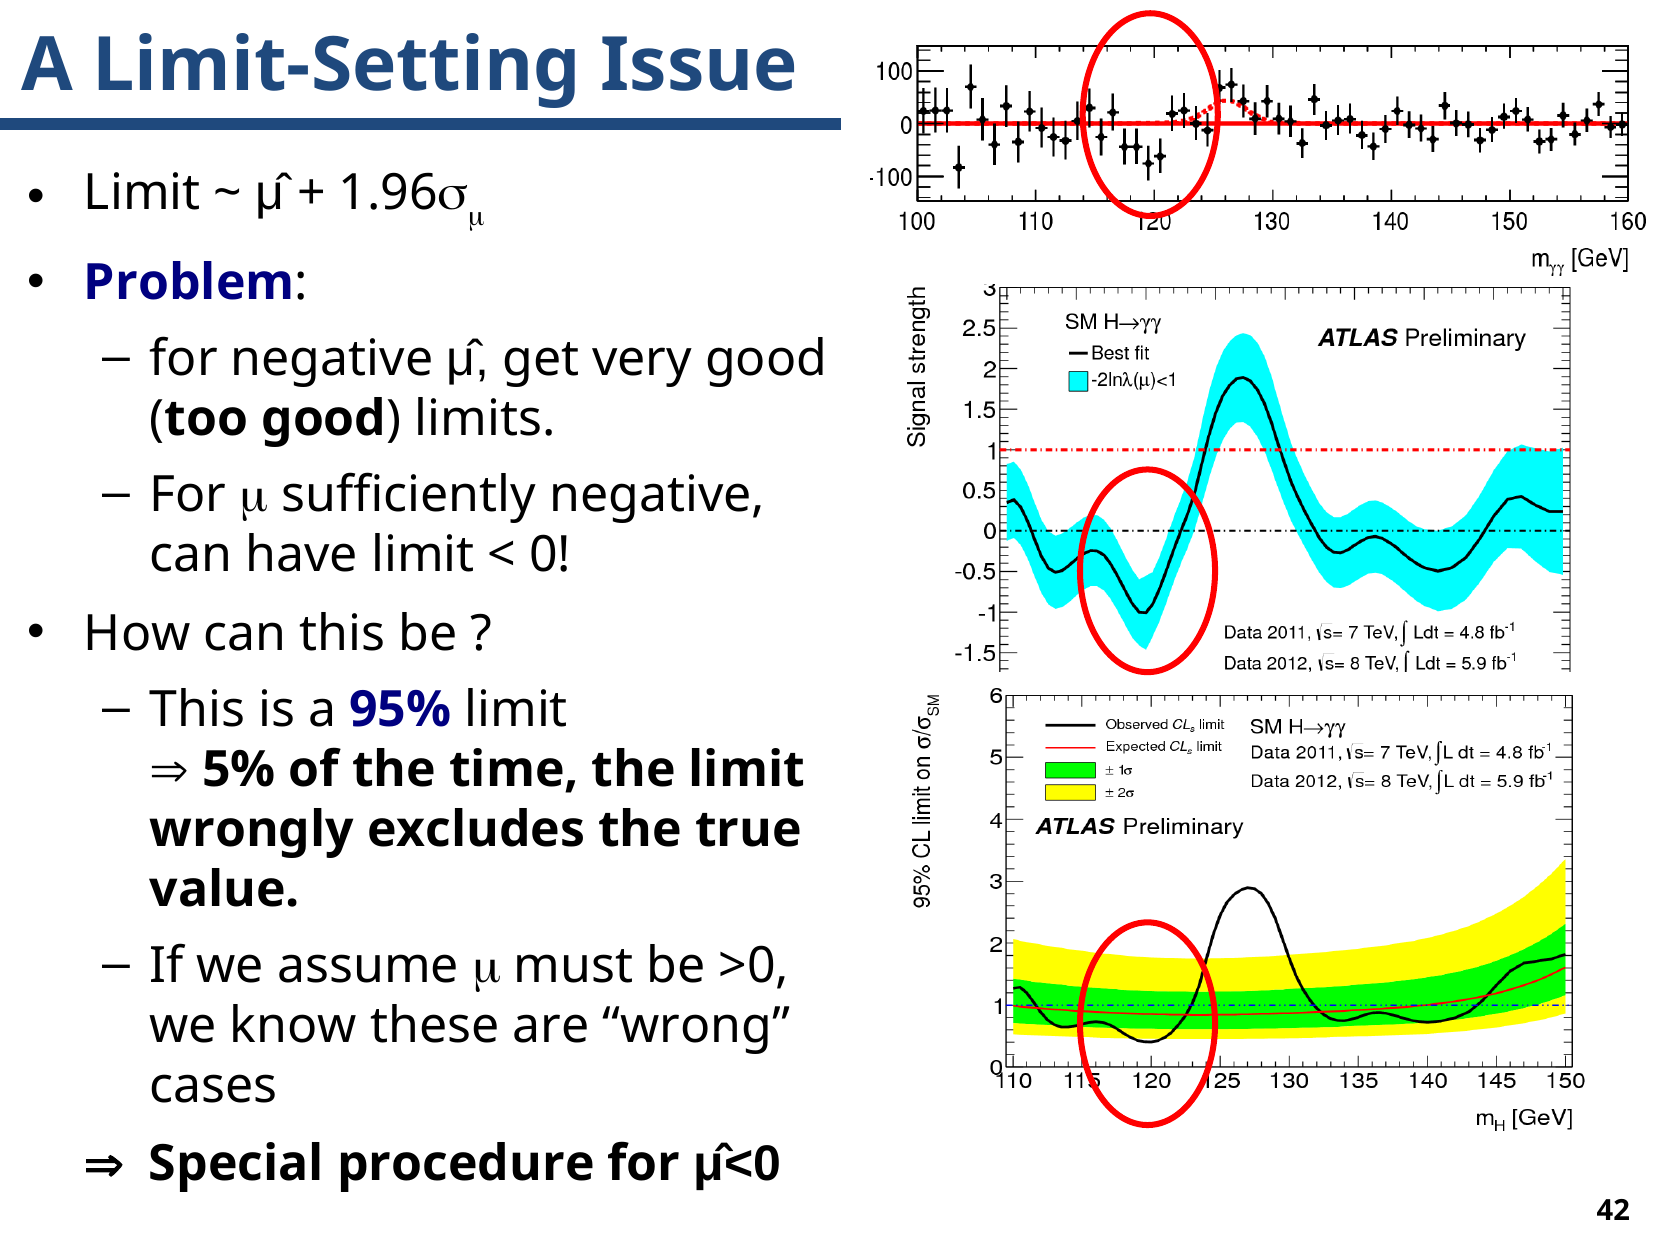

# A Limit-Setting Issue
Limit ~ μ̂ + 1.96sm
Problem:
for negative μ̂, get very good (too good) limits.
For m sufficiently negative, can have limit < 0!
How can this be ?
This is a 95% limit
Þ 5% of the time, the limit wrongly excludes the true value.
If we assume m must be >0, we know these are “wrong” cases
Þ Special procedure for μ̂<0
42